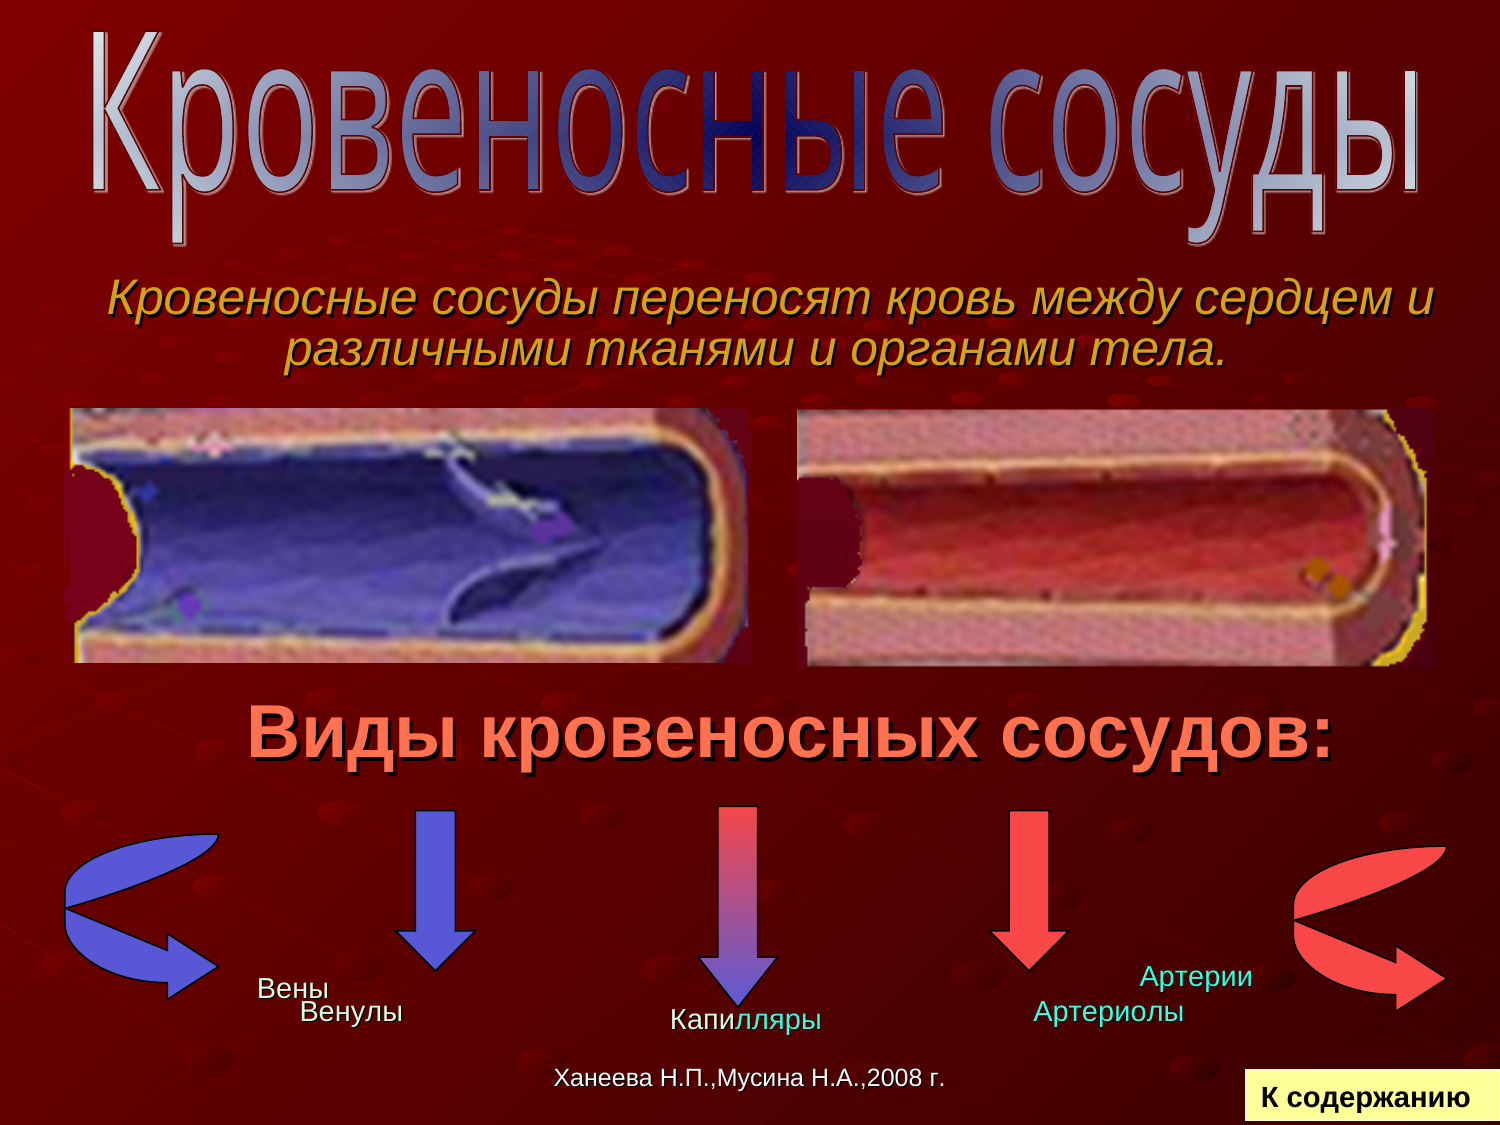

Кровеносные сосуды
# Кровеносные сосуды переносят кровь между сердцем и различными тканями и органами тела.
Виды кровеносных сосудов:
Артерии
Вены
Венулы Артериолы
Капилляры
Ханеева Н.П.,Мусина Н.А.,2008 г.
К содержанию